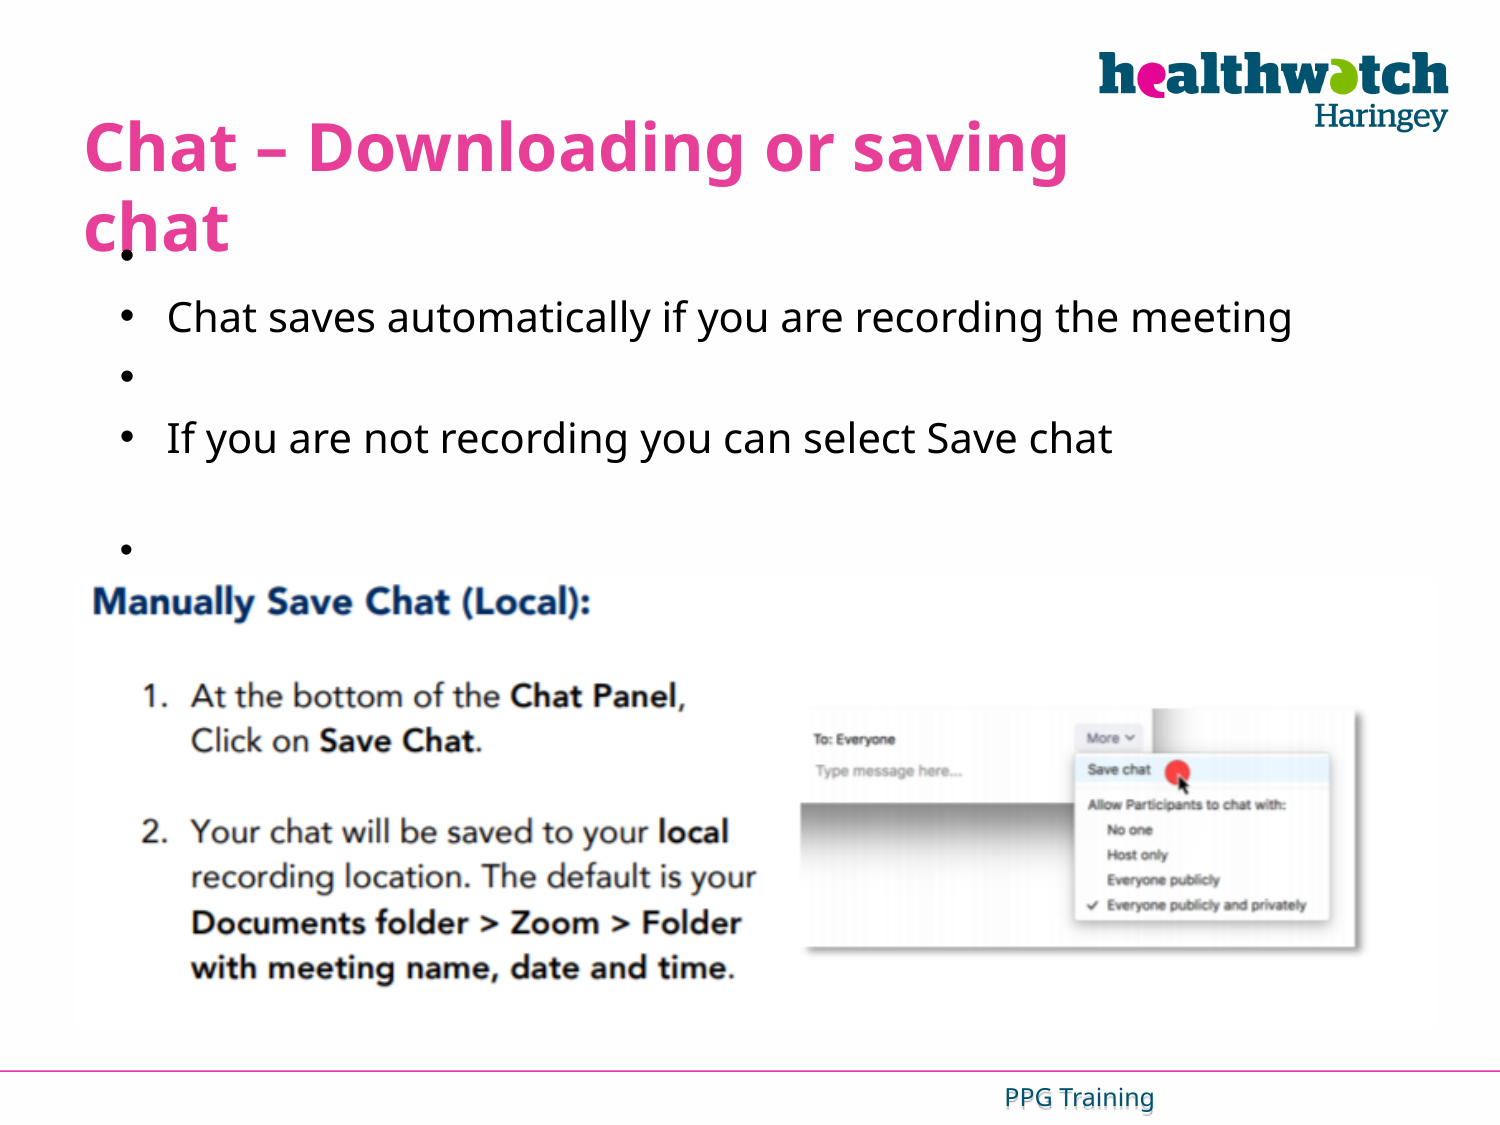

Chat – Downloading or saving chat
Chat saves automatically if you are recording the meeting
If you are not recording you can select Save chat